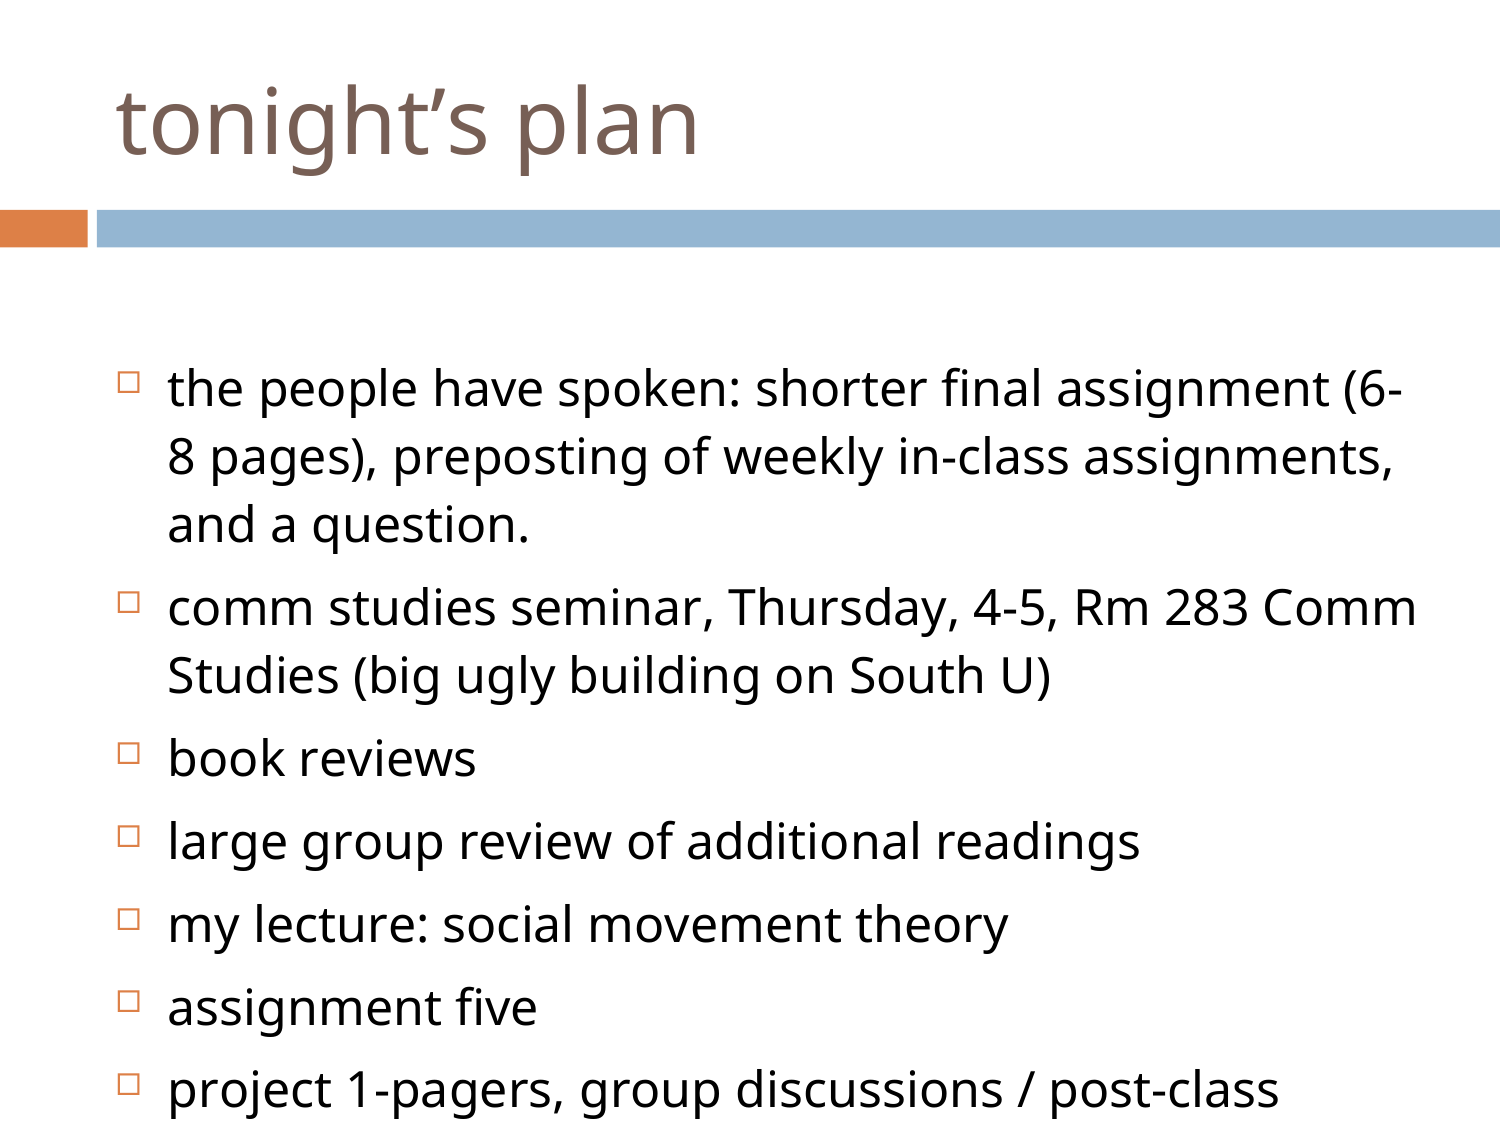

# tonight’s plan
the people have spoken: shorter final assignment (6-8 pages), preposting of weekly in-class assignments, and a question.
comm studies seminar, Thursday, 4-5, Rm 283 Comm Studies (big ugly building on South U)
book reviews
large group review of additional readings
my lecture: social movement theory
assignment five
project 1-pagers, group discussions / post-class consultations